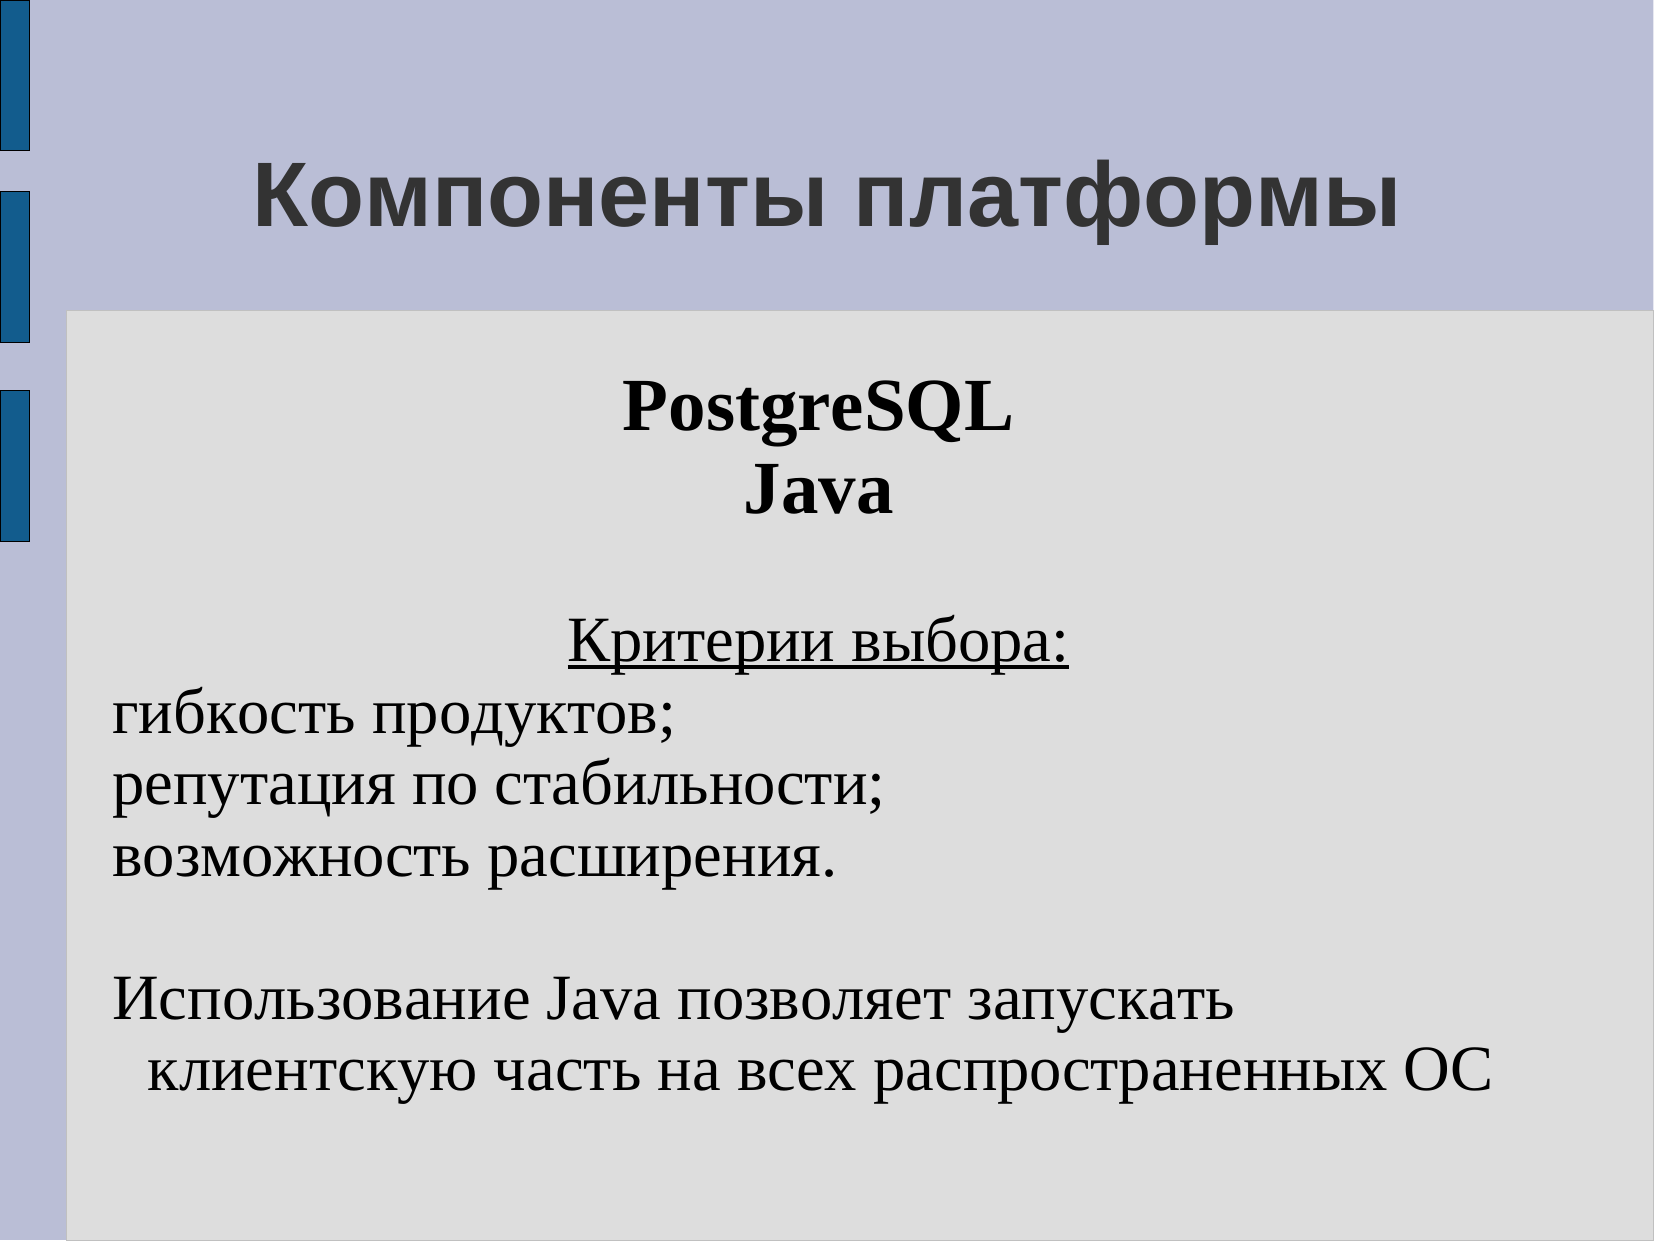

# Компоненты платформы
PostgreSQL
Java
Критерии выбора:
гибкость продуктов;
репутация по стабильности;
возможность расширения.
Использование Java позволяет запускать клиентскую часть на всех распространенных ОС